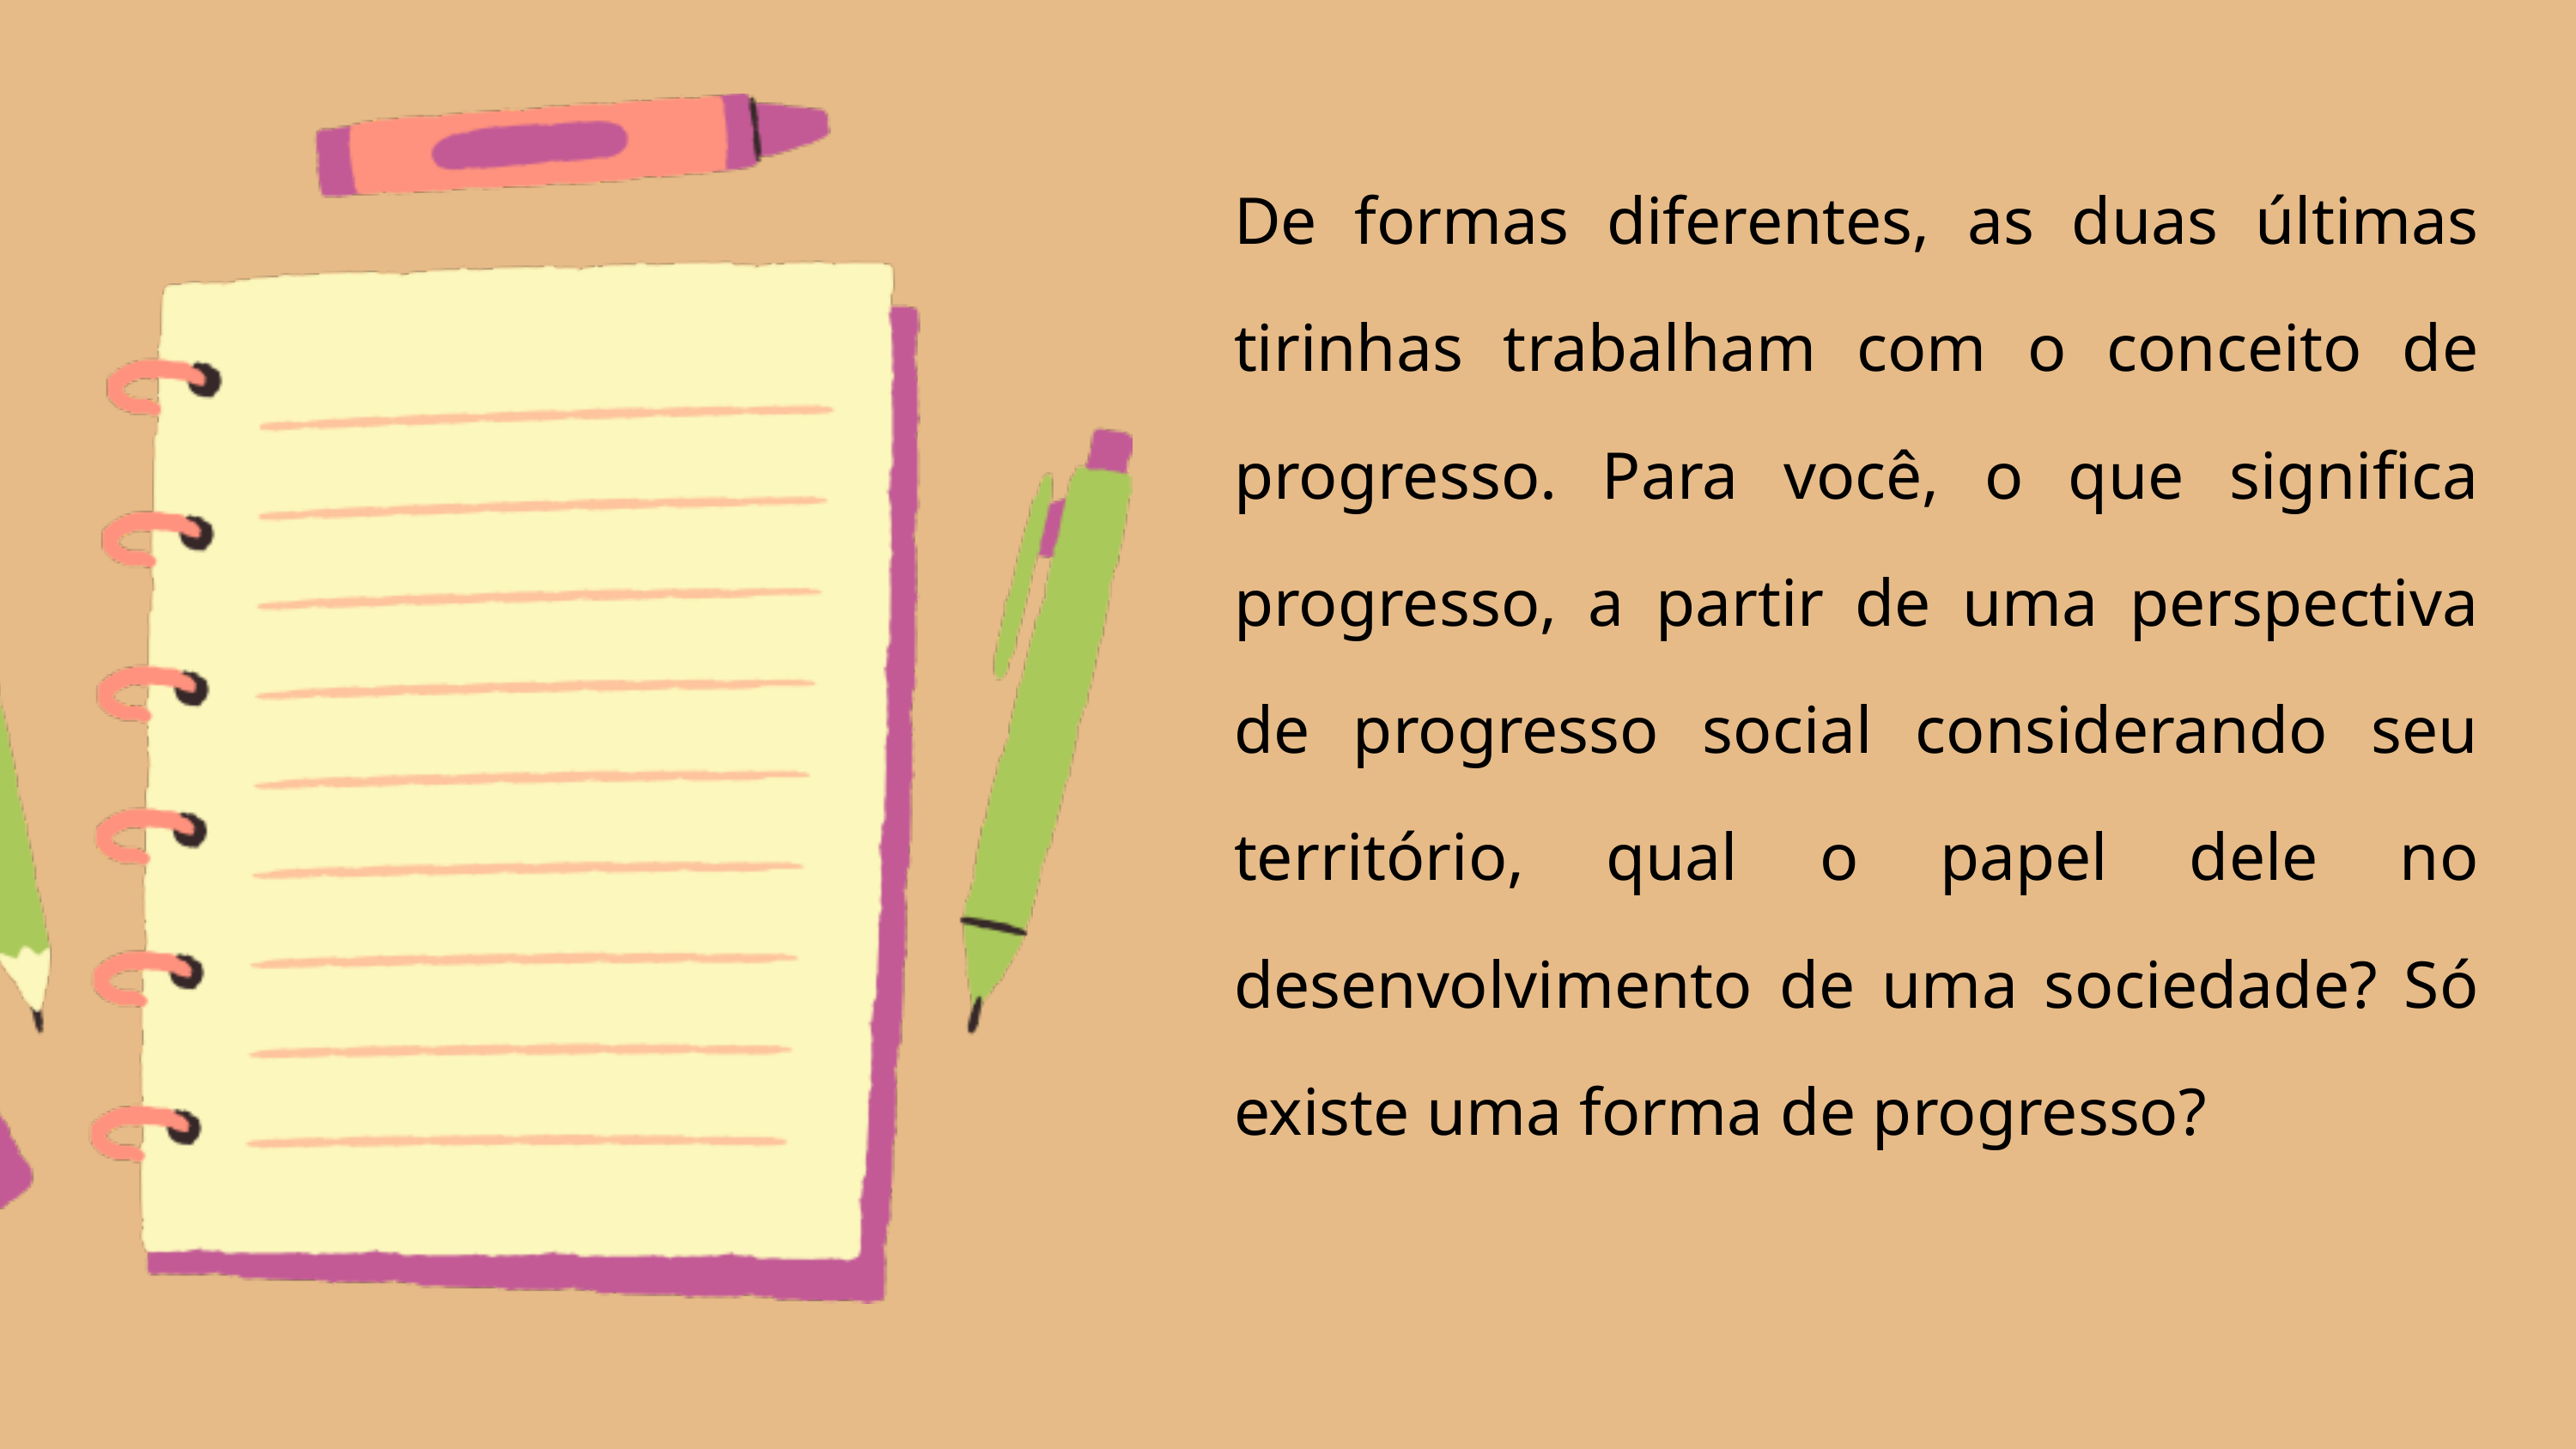

De formas diferentes, as duas últimas tirinhas trabalham com o conceito de progresso. Para você, o que significa progresso, a partir de uma perspectiva de progresso social considerando seu território, qual o papel dele no desenvolvimento de uma sociedade? Só existe uma forma de progresso?